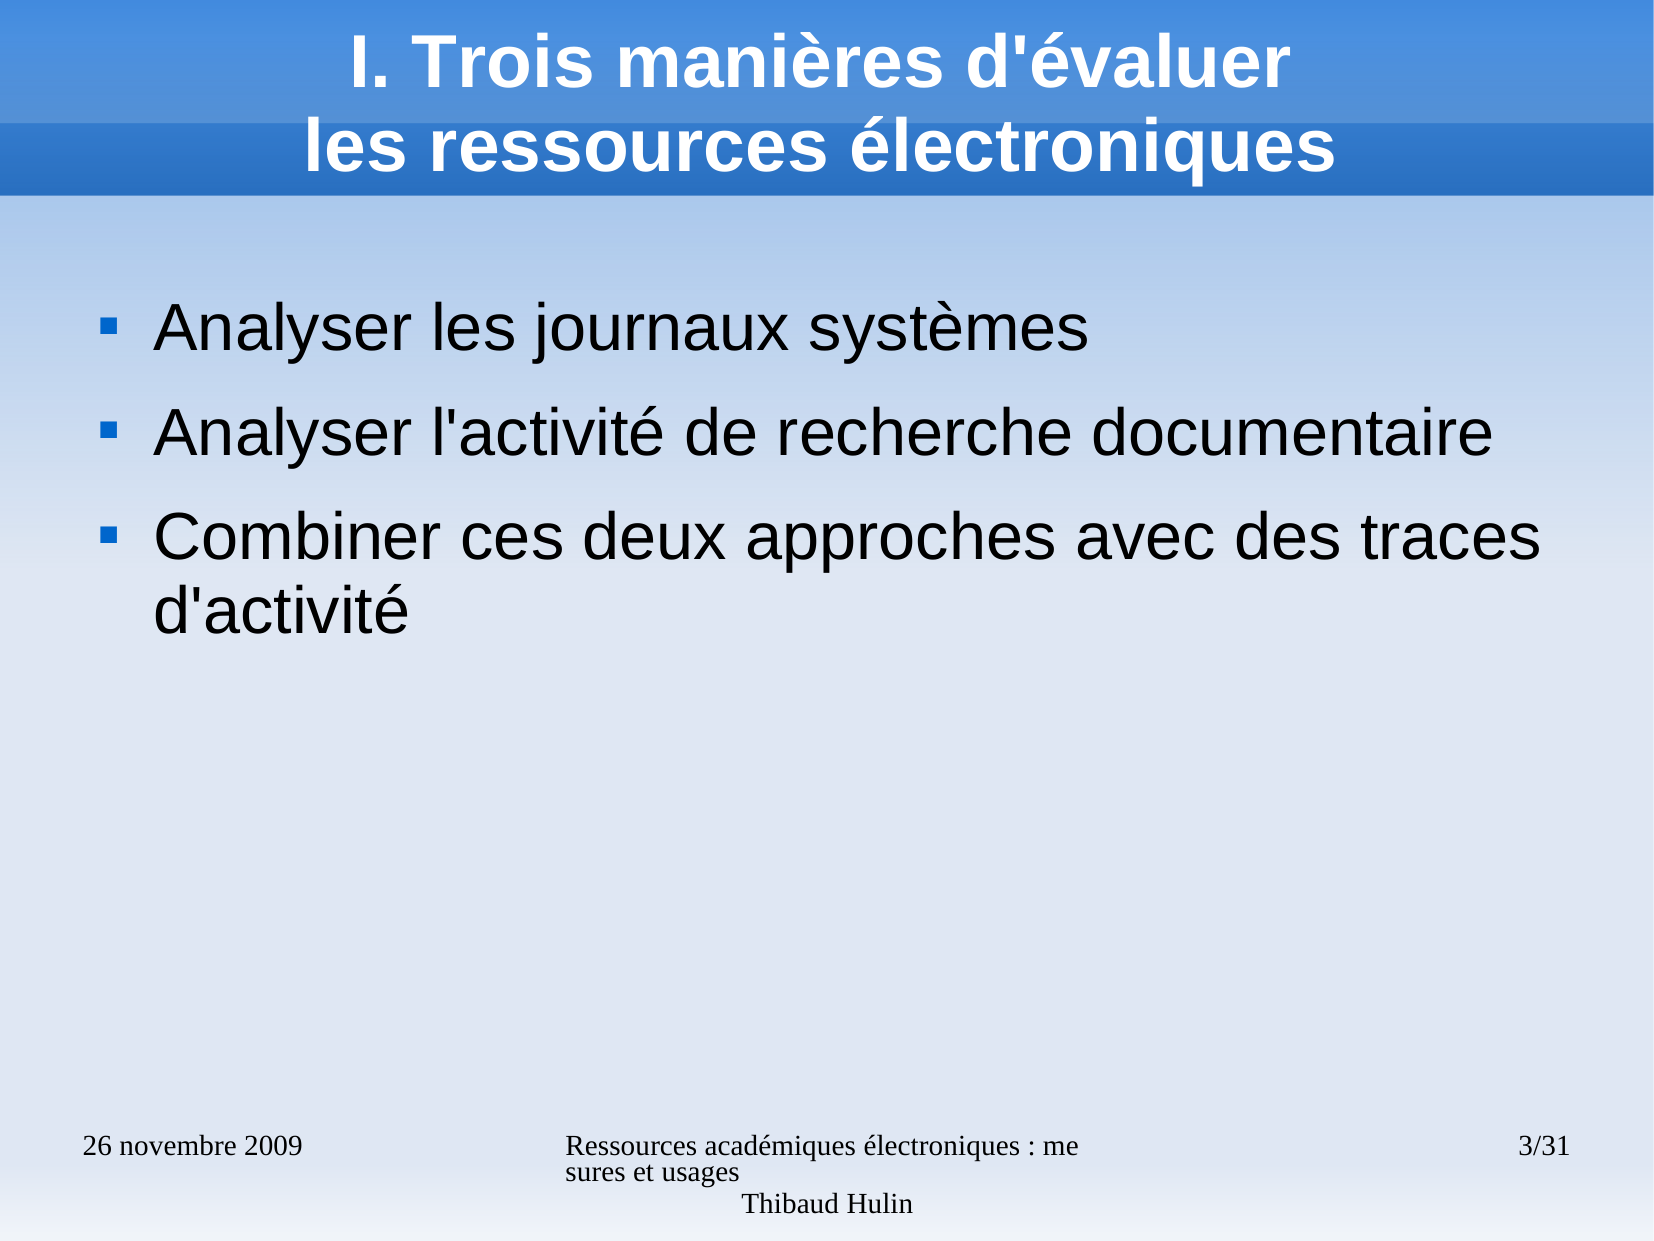

# I. Trois manières d'évaluer les ressources électroniques
Analyser les journaux systèmes
Analyser l'activité de recherche documentaire
Combiner ces deux approches avec des traces d'activité
26 novembre 2009
Ressources académiques électroniques : mesures et usages
3